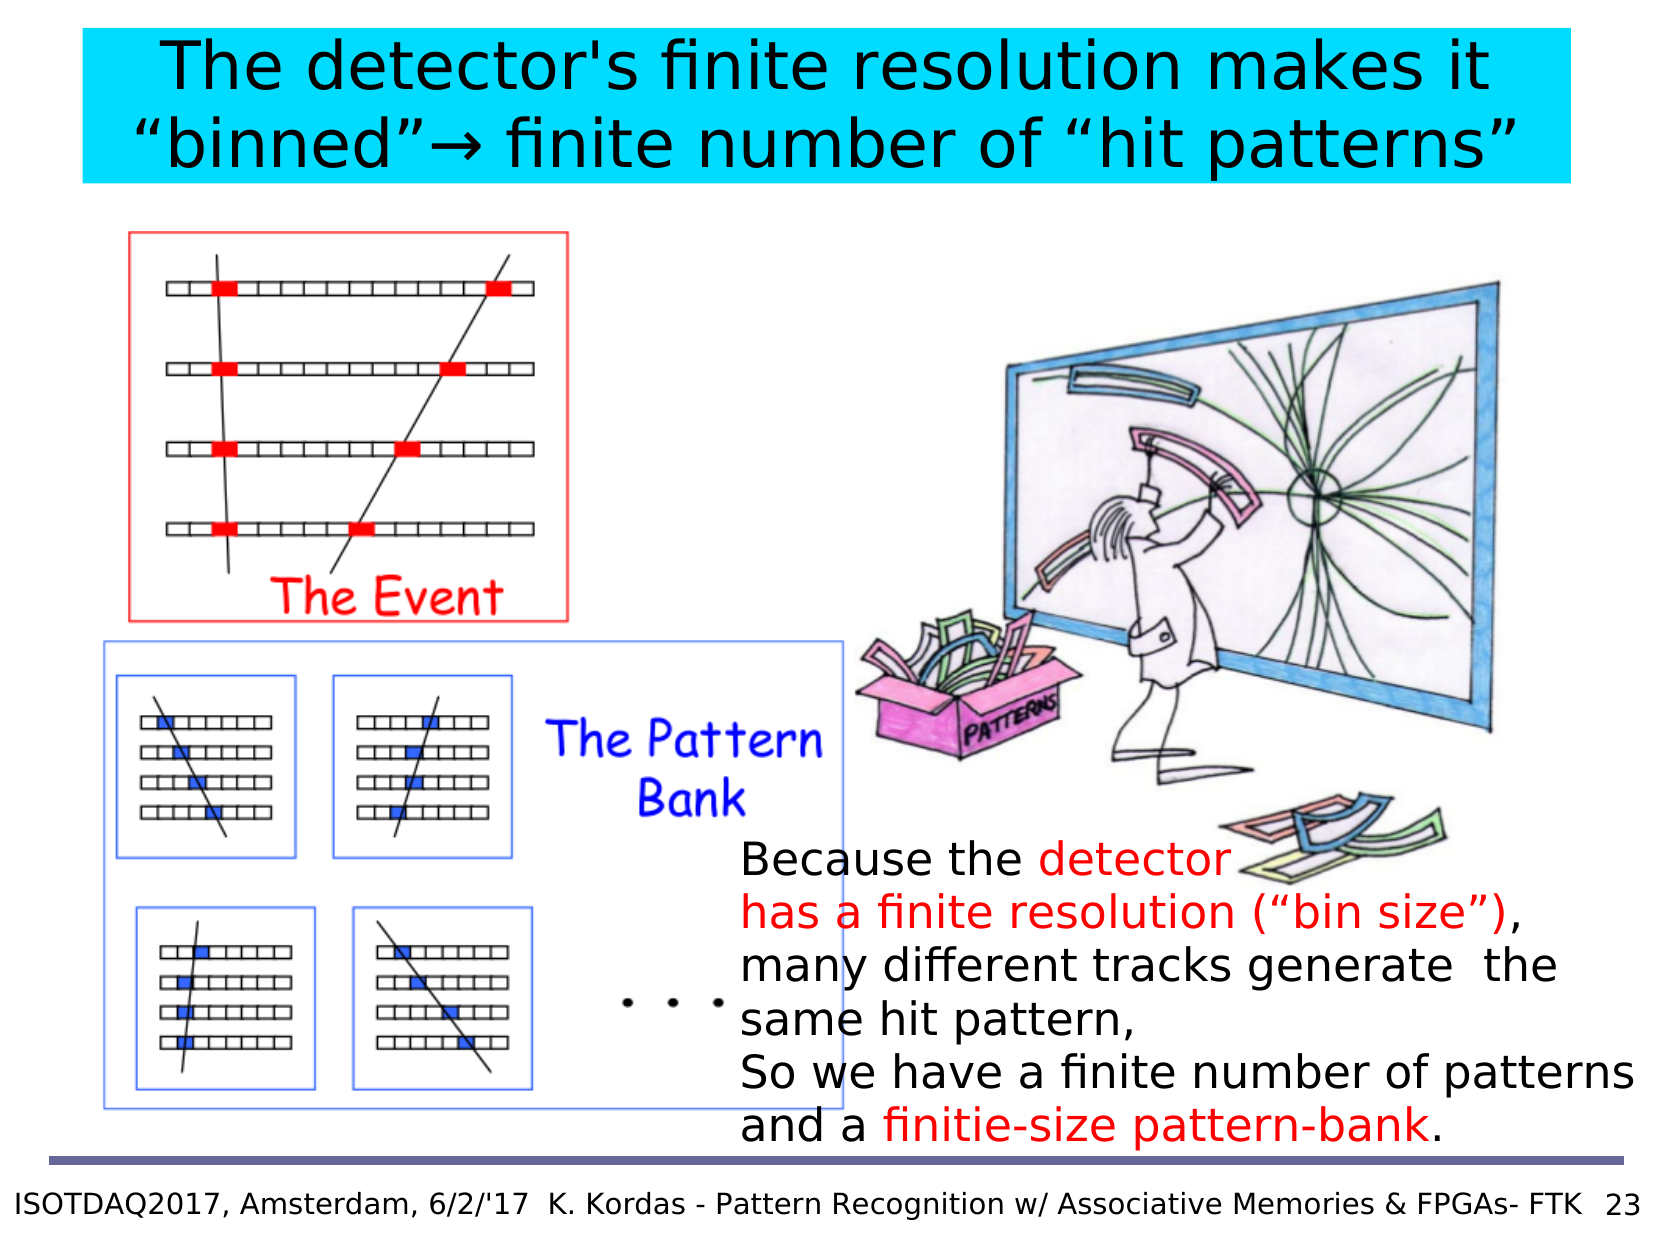

# The detector's finite resolution makes it “binned”→ finite number of “hit patterns”
Because the detector
has a finite resolution (“bin size”),
many different tracks generate the
same hit pattern,
So we have a finite number of patterns
and a finitie-size pattern-bank.
ISOTDAQ2017, Amsterdam, 6/2/'17
K. Kordas - Pattern Recognition w/ Associative Memories & FPGAs- FTK
23